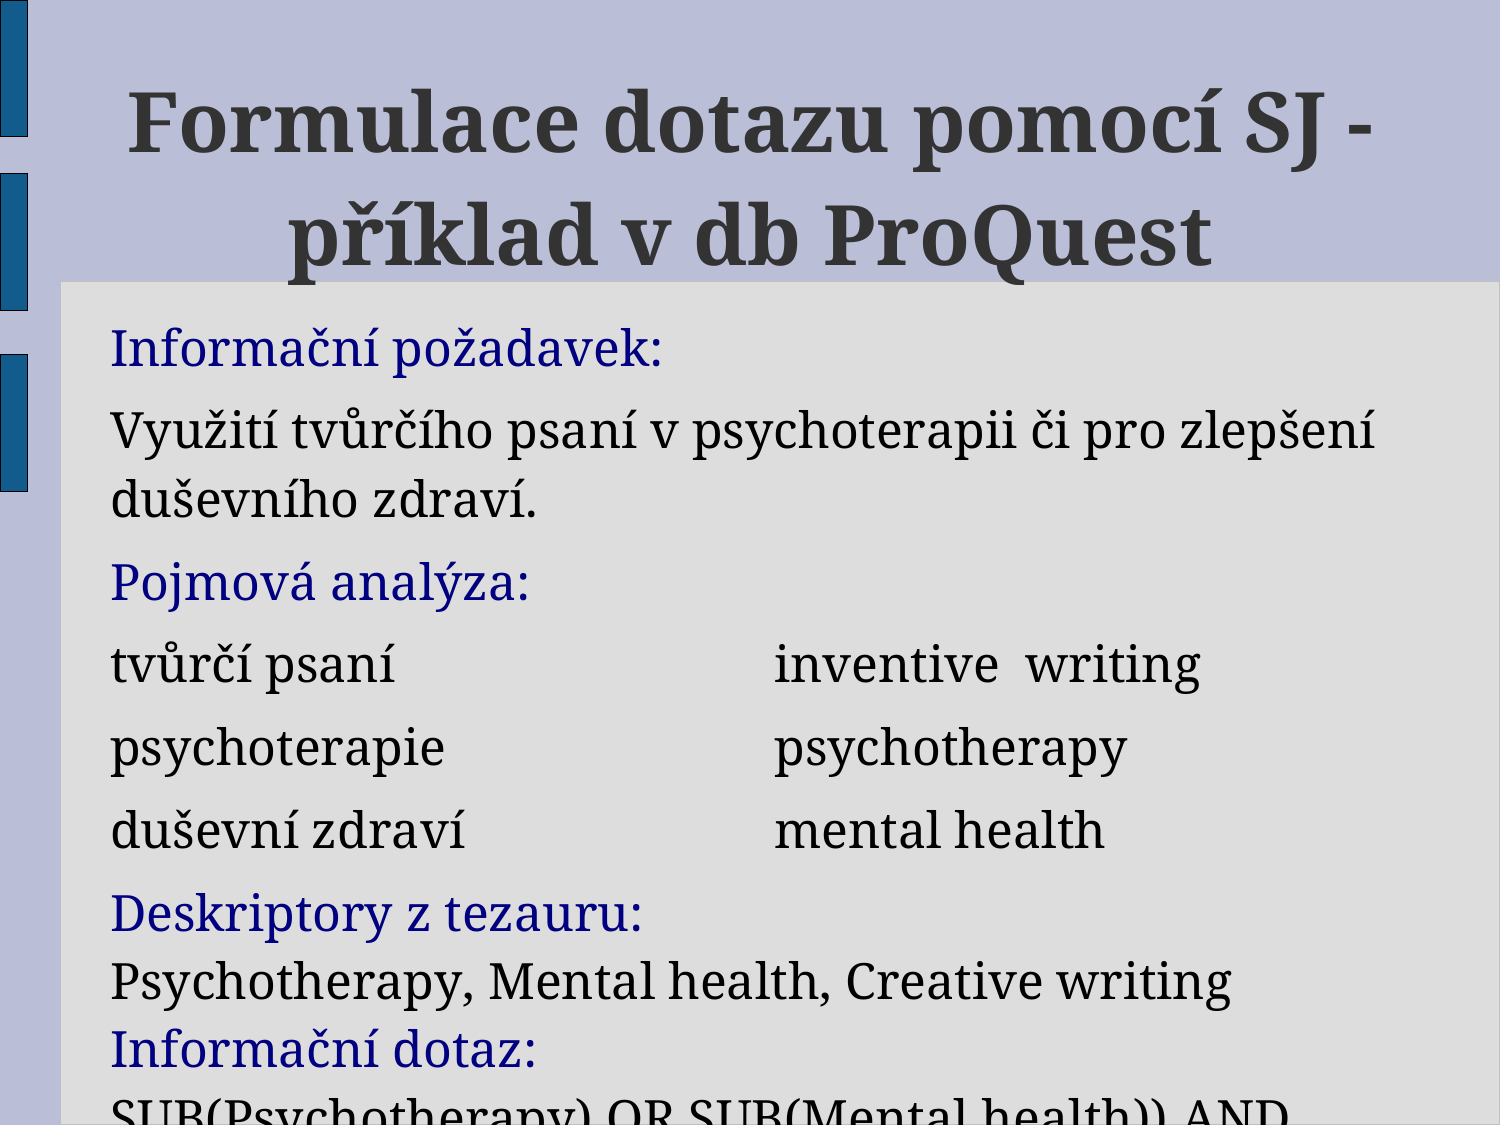

# Formulace dotazu pomocí SJ - příklad v db ProQuest
Informační požadavek:
Využití tvůrčího psaní v psychoterapii či pro zlepšení duševního zdraví.
Pojmová analýza:
tvůrčí psaní 					inventive writing
psychoterapie					psychotherapy
duševní zdraví					mental health
Deskriptory z tezauru:
Psychotherapy, Mental health, Creative writing
Informační dotaz:
SUB(Psychotherapy) OR SUB(Mental health)) AND SUB(Creative writing)